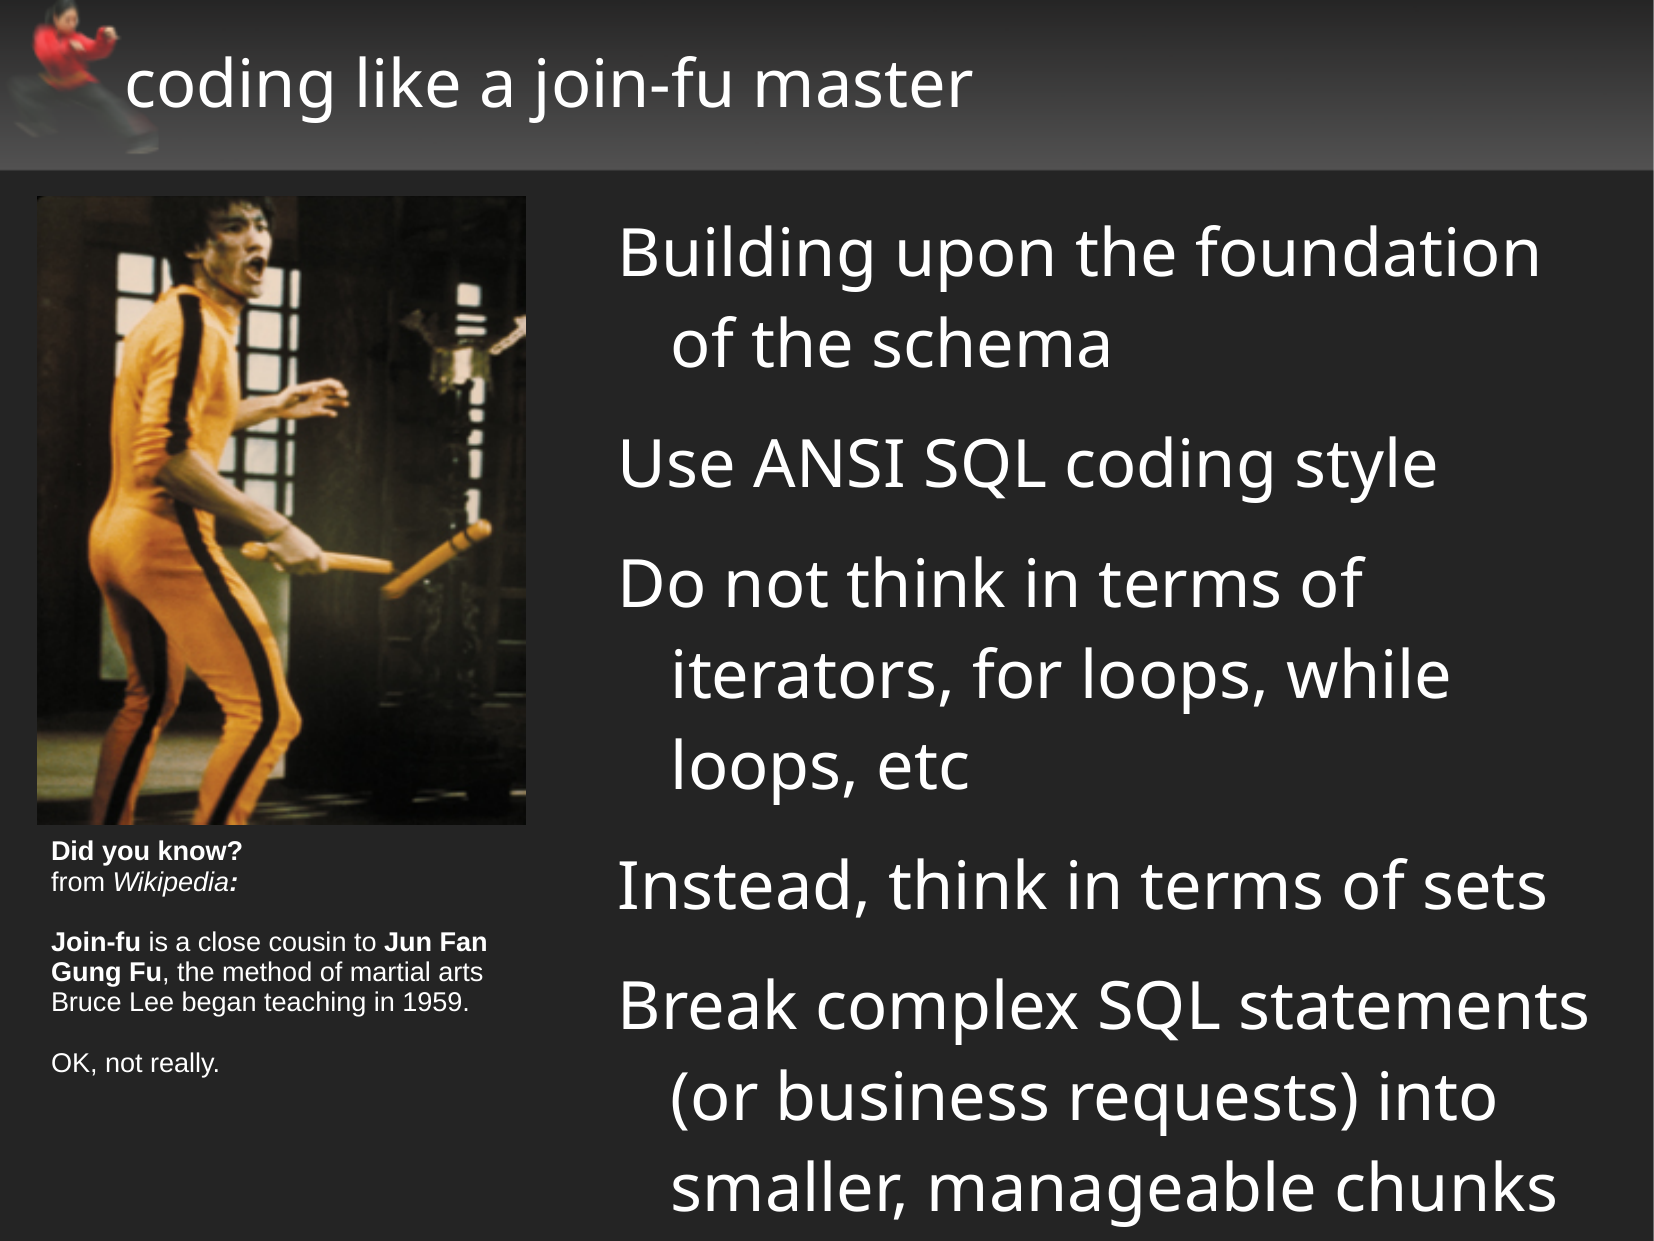

# coding like a join-fu master
Building upon the foundation of the schema
Use ANSI SQL coding style
Do not think in terms of iterators, for loops, while loops, etc
Instead, think in terms of sets
Break complex SQL statements (or business requests) into smaller, manageable chunks
Did you know?
from Wikipedia:
Join-fu is a close cousin to Jun Fan Gung Fu, the method of martial arts Bruce Lee began teaching in 1959.
OK, not really.